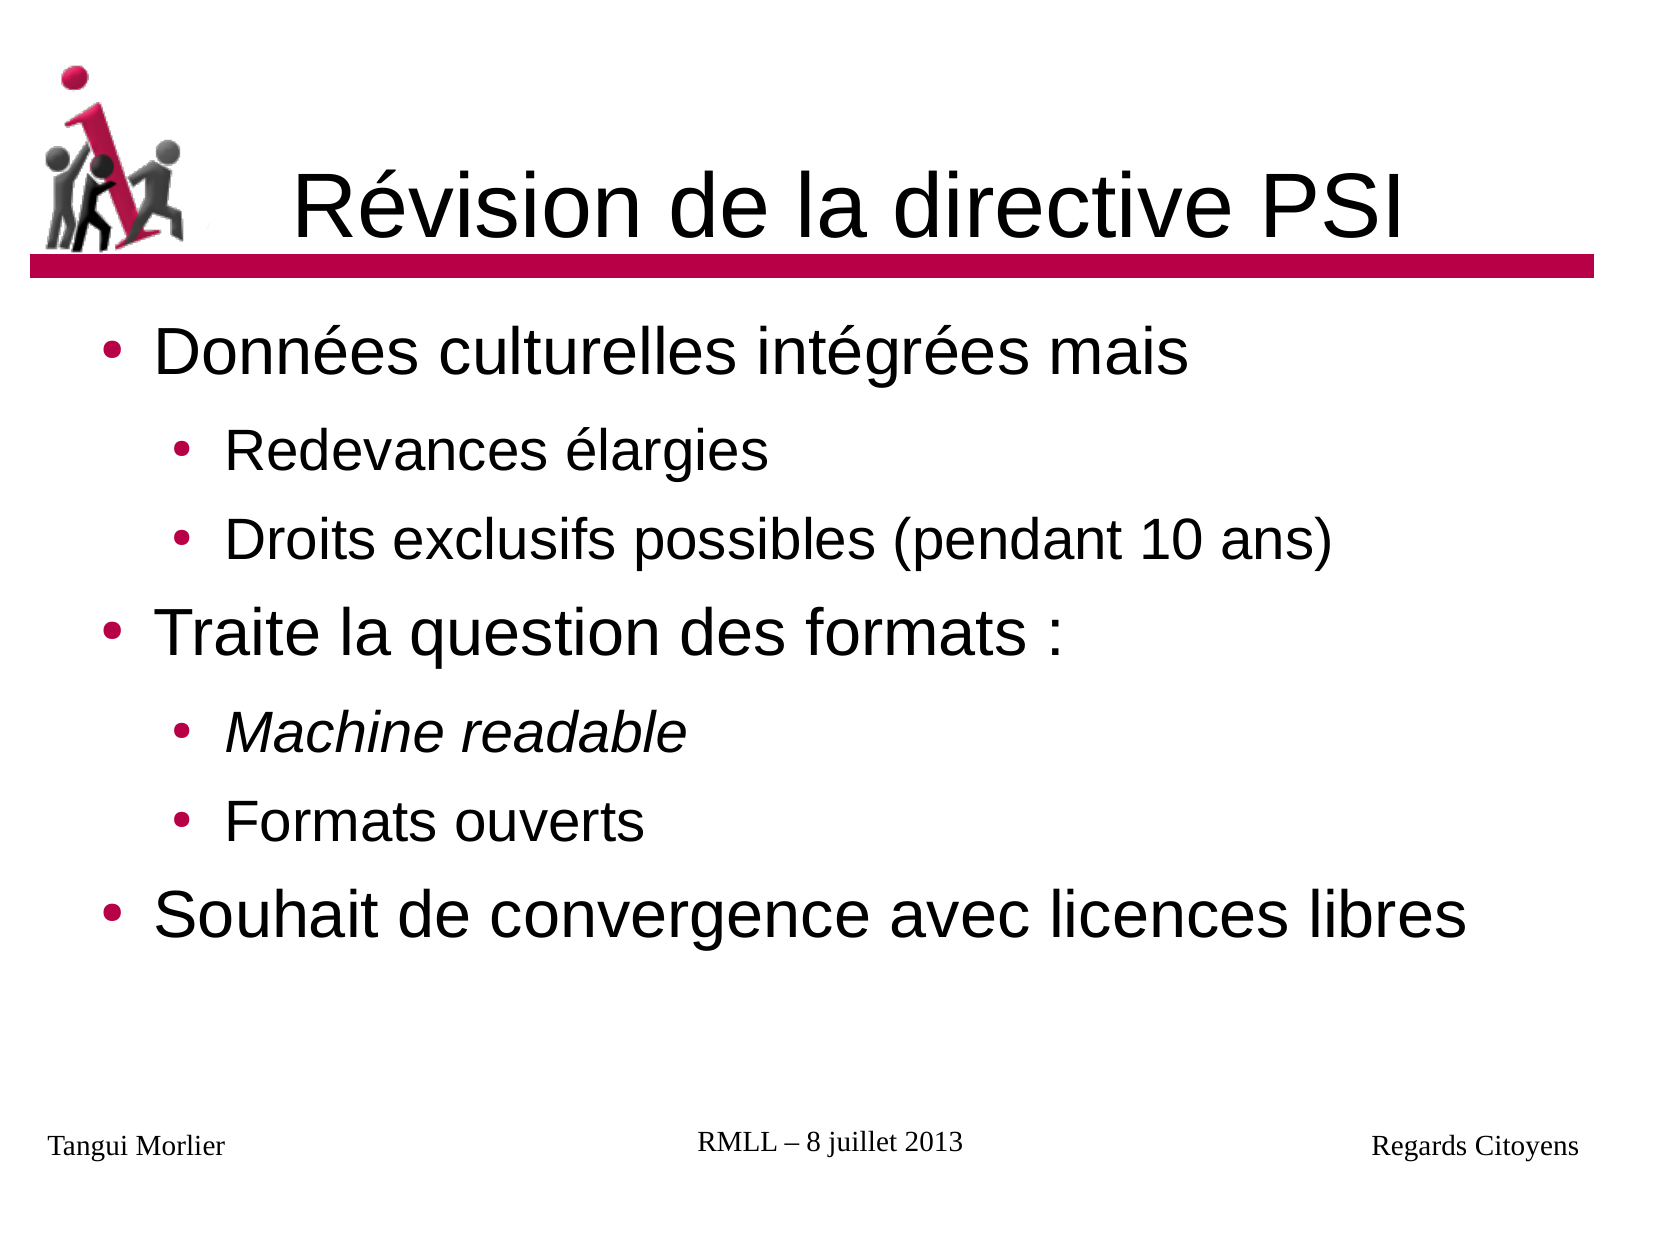

# Révision de la directive PSI
Données culturelles intégrées mais
Redevances élargies
Droits exclusifs possibles (pendant 10 ans)
Traite la question des formats :
Machine readable
Formats ouverts
Souhait de convergence avec licences libres